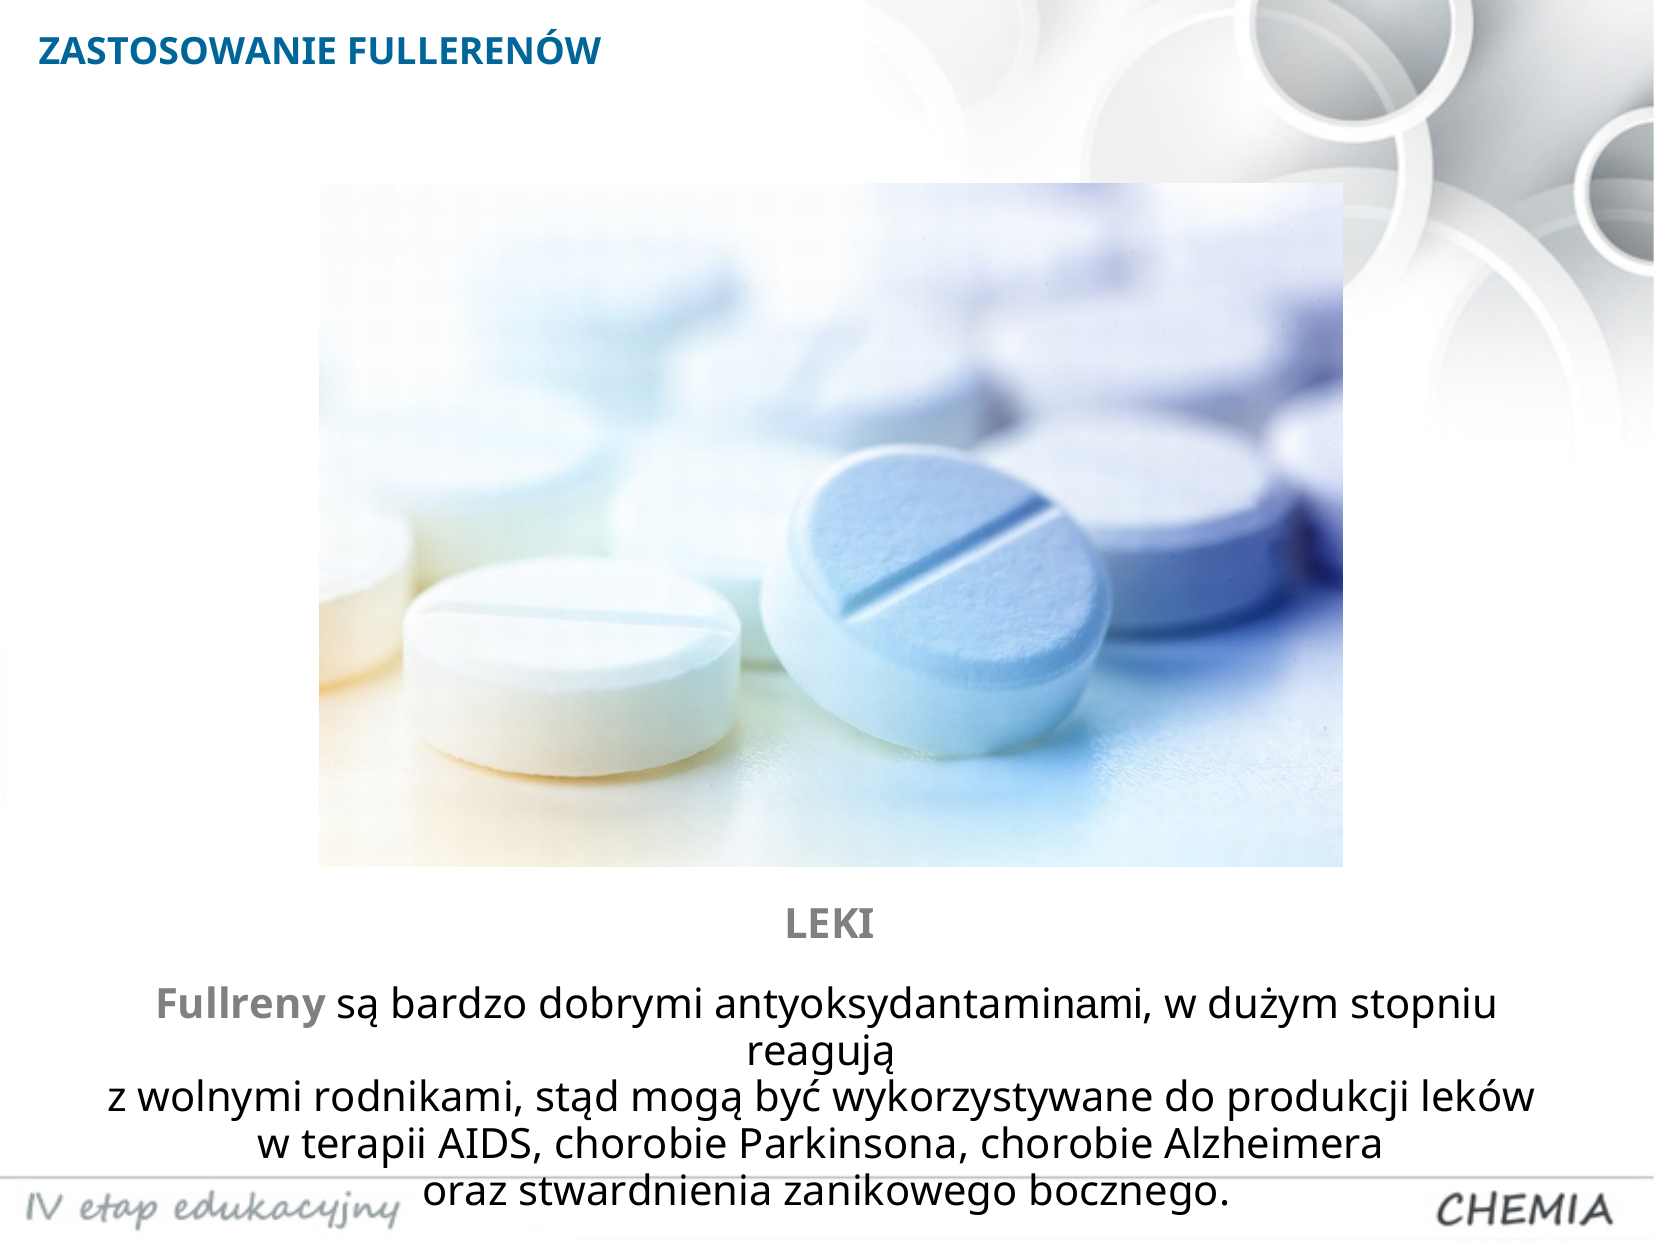

ZASTOSOWANIE FULLERENÓW
LEKI
Fullreny są bardzo dobrymi antyoksydantaminami, w dużym stopniu reagują
z wolnymi rodnikami, stąd mogą być wykorzystywane do produkcji leków
w terapii AIDS, chorobie Parkinsona, chorobie Alzheimera
oraz stwardnienia zanikowego bocznego.